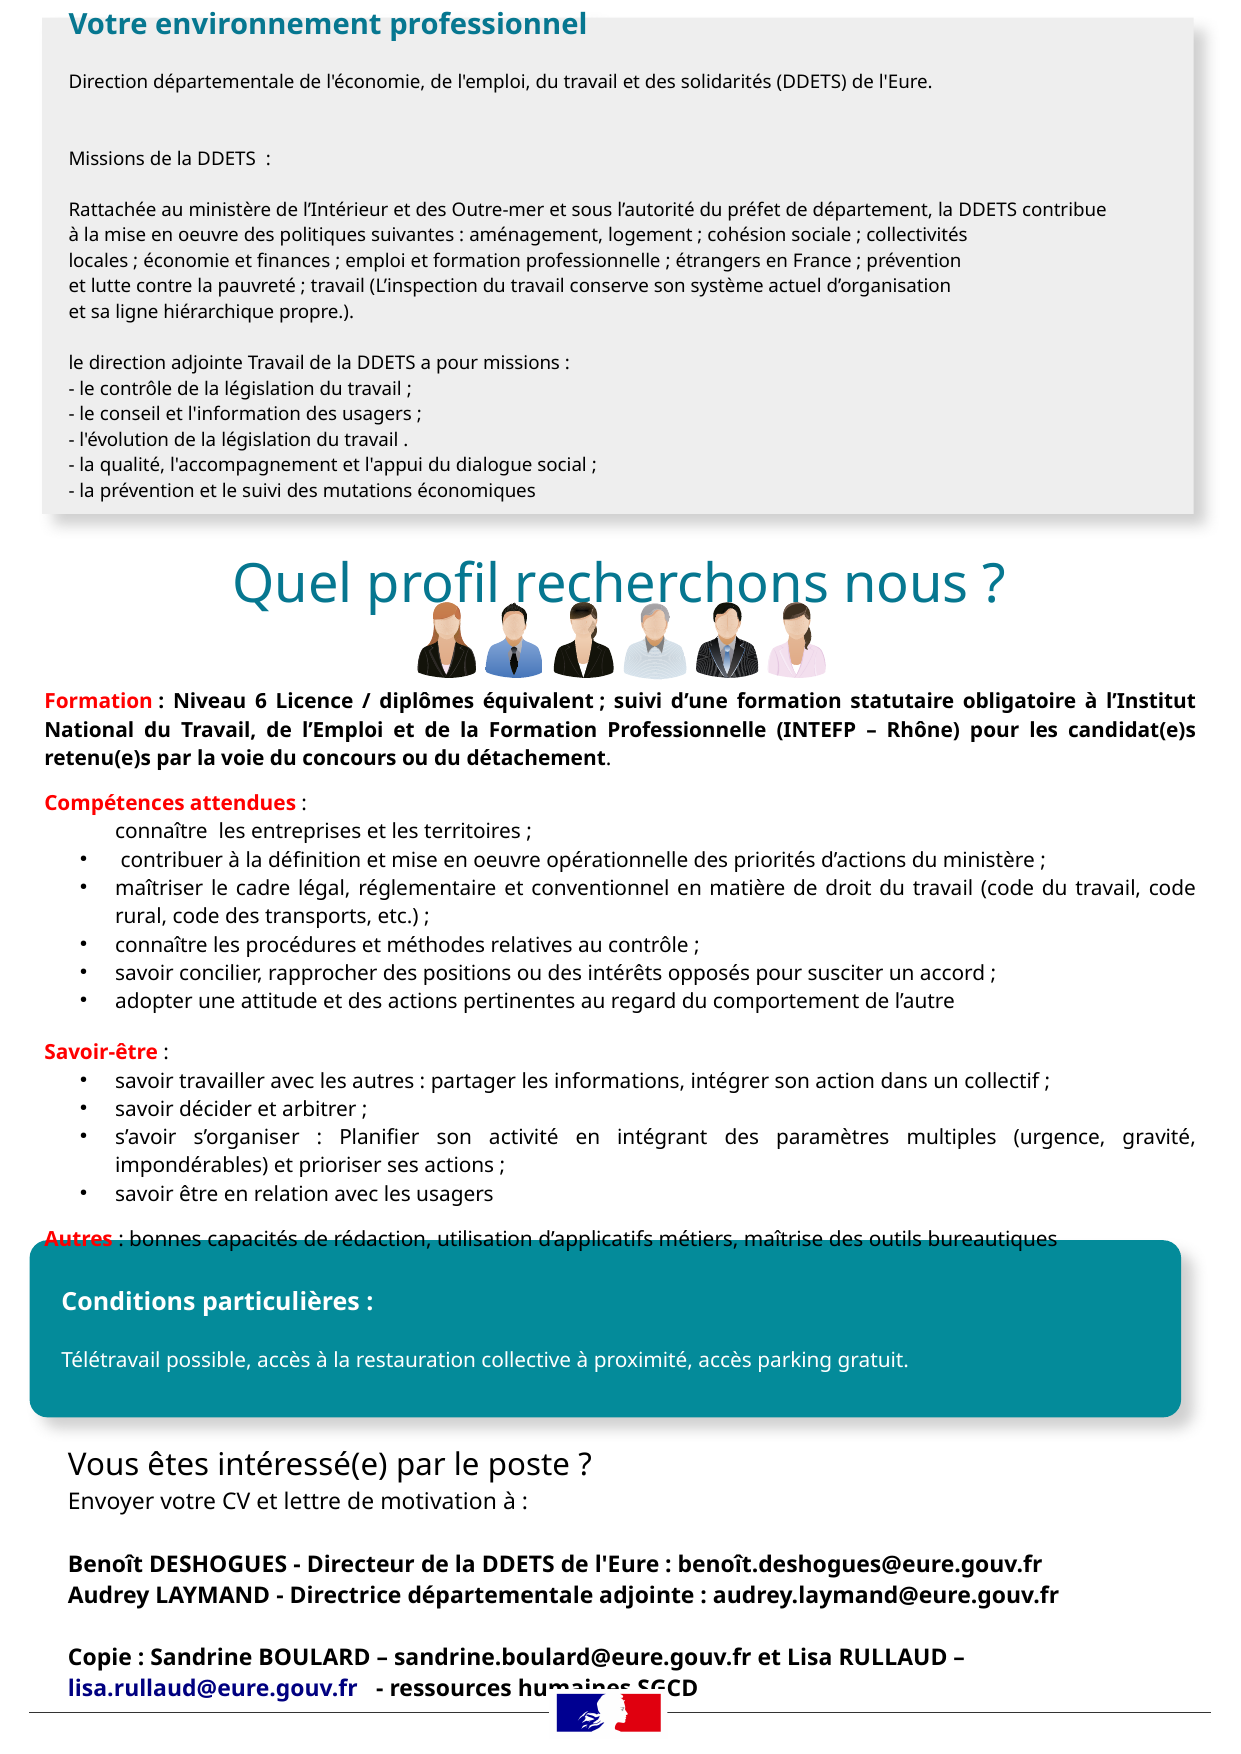

Votre environnement professionnel
Direction départementale de l'économie, de l'emploi, du travail et des solidarités (DDETS) de l'Eure.
Missions de la DDETS :
Rattachée au ministère de l’Intérieur et des Outre-mer et sous l’autorité du préfet de département, la DDETS contribue
à la mise en oeuvre des politiques suivantes : aménagement, logement ; cohésion sociale ; collectivités
locales ; économie et finances ; emploi et formation professionnelle ; étrangers en France ; prévention
et lutte contre la pauvreté ; travail (L’inspection du travail conserve son système actuel d’organisation
et sa ligne hiérarchique propre.).
le direction adjointe Travail de la DDETS a pour missions :
- le contrôle de la législation du travail ;
- le conseil et l'information des usagers ;
- l'évolution de la législation du travail .
- la qualité, l'accompagnement et l'appui du dialogue social ;
- la prévention et le suivi des mutations économiques
Quel profil recherchons nous ?
Formation : Niveau 6 Licence / diplômes équivalent ; suivi d’une formation statutaire obligatoire à l’Institut National du Travail, de l’Emploi et de la Formation Professionnelle (INTEFP – Rhône) pour les candidat(e)s retenu(e)s par la voie du concours ou du détachement.
Compétences attendues :
connaître les entreprises et les territoires ;
 contribuer à la définition et mise en oeuvre opérationnelle des priorités d’actions du ministère ;
maîtriser le cadre légal, réglementaire et conventionnel en matière de droit du travail (code du travail, code rural, code des transports, etc.) ;
connaître les procédures et méthodes relatives au contrôle ;
savoir concilier, rapprocher des positions ou des intérêts opposés pour susciter un accord ;
adopter une attitude et des actions pertinentes au regard du comportement de l’autre
Savoir-être :
savoir travailler avec les autres : partager les informations, intégrer son action dans un collectif ;
savoir décider et arbitrer ;
s’avoir s’organiser : Planifier son activité en intégrant des paramètres multiples (urgence, gravité, impondérables) et prioriser ses actions ;
savoir être en relation avec les usagers
Autres : bonnes capacités de rédaction, utilisation d’applicatifs métiers, maîtrise des outils bureautiques
Conditions particulières :
Télétravail possible, accès à la restauration collective à proximité, accès parking gratuit.
Vous êtes intéressé(e) par le poste ?
Envoyer votre CV et lettre de motivation à :
Benoît DESHOGUES - Directeur de la DDETS de l'Eure : benoît.deshogues@eure.gouv.fr
Audrey LAYMAND - Directrice départementale adjointe : audrey.laymand@eure.gouv.fr
Copie : Sandrine BOULARD – sandrine.boulard@eure.gouv.fr et Lisa RULLAUD – lisa.rullaud@eure.gouv.fr - ressources humaines SGCD